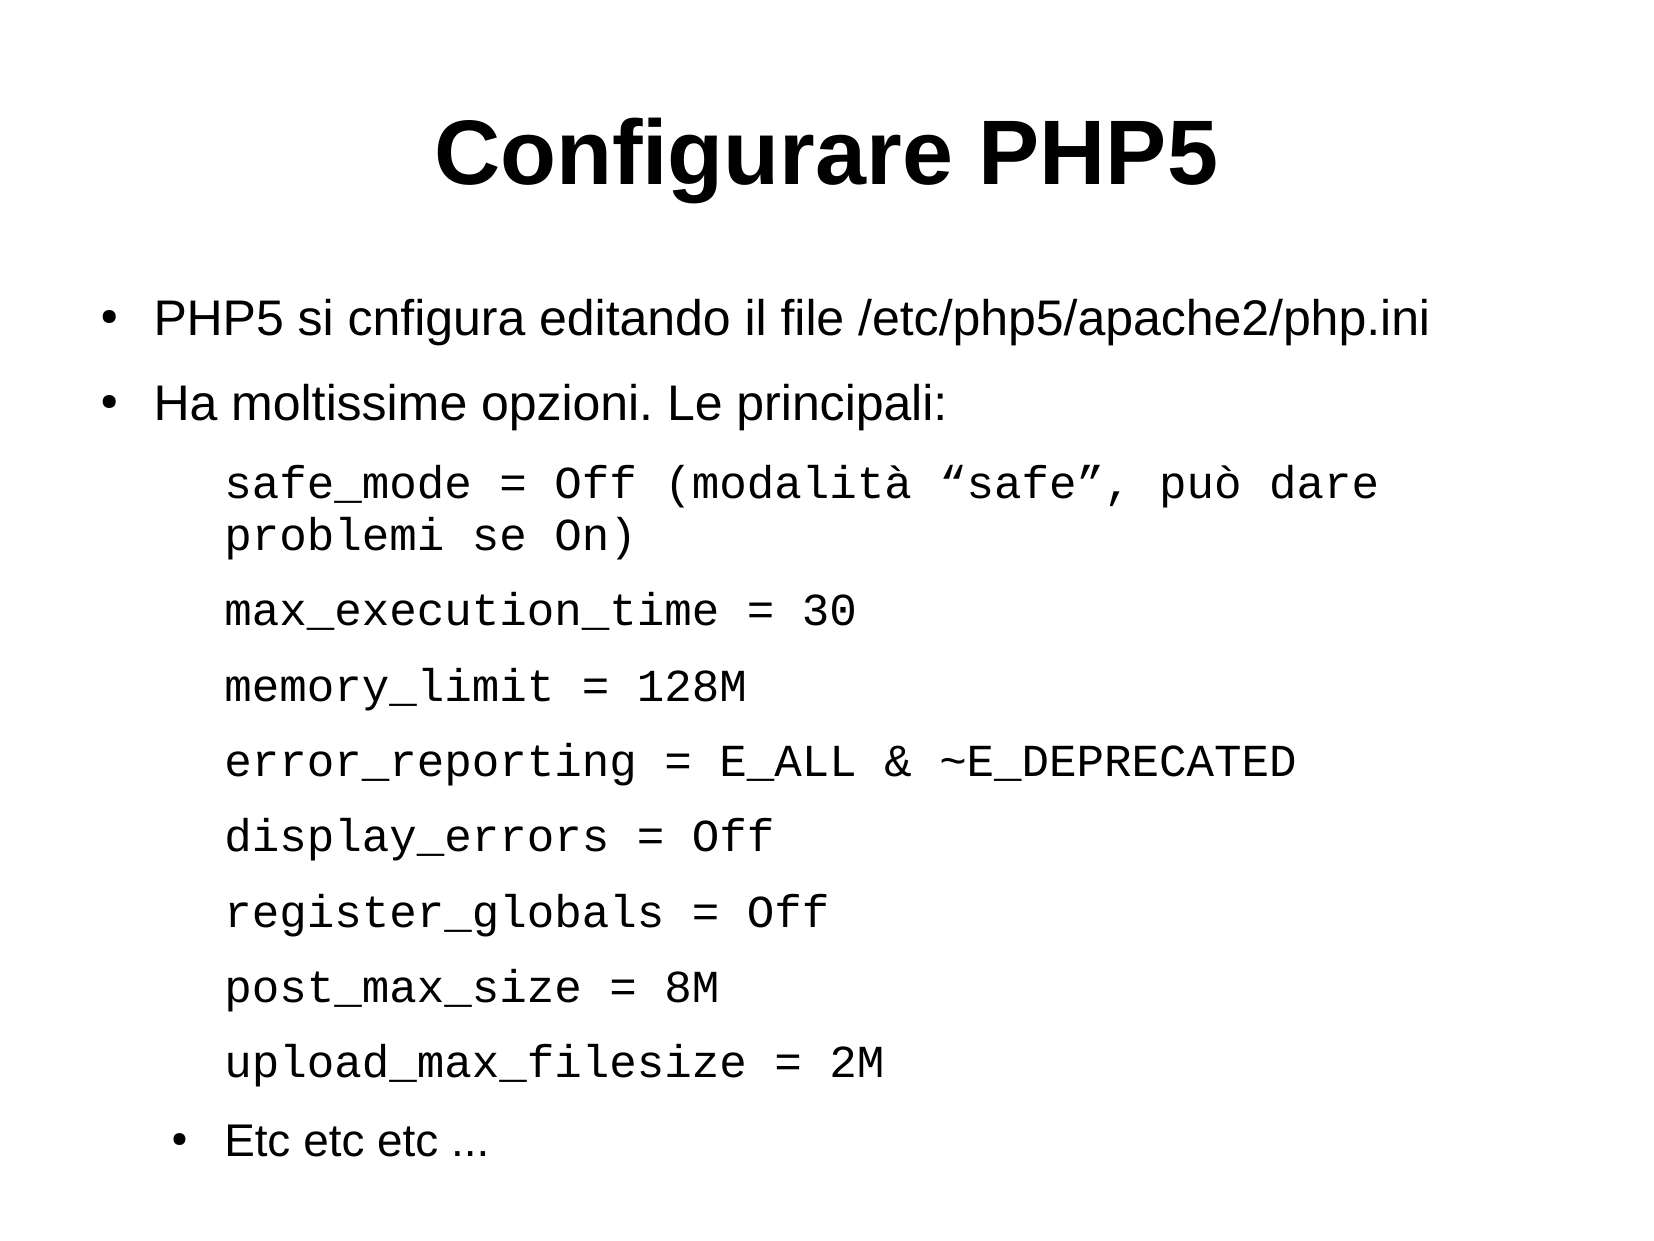

# Configurare PHP5
PHP5 si cnfigura editando il file /etc/php5/apache2/php.ini
Ha moltissime opzioni. Le principali:
safe_mode = Off (modalità “safe”, può dare problemi se On)
max_execution_time = 30
memory_limit = 128M
error_reporting = E_ALL & ~E_DEPRECATED
display_errors = Off
register_globals = Off
post_max_size = 8M
upload_max_filesize = 2M
Etc etc etc ...